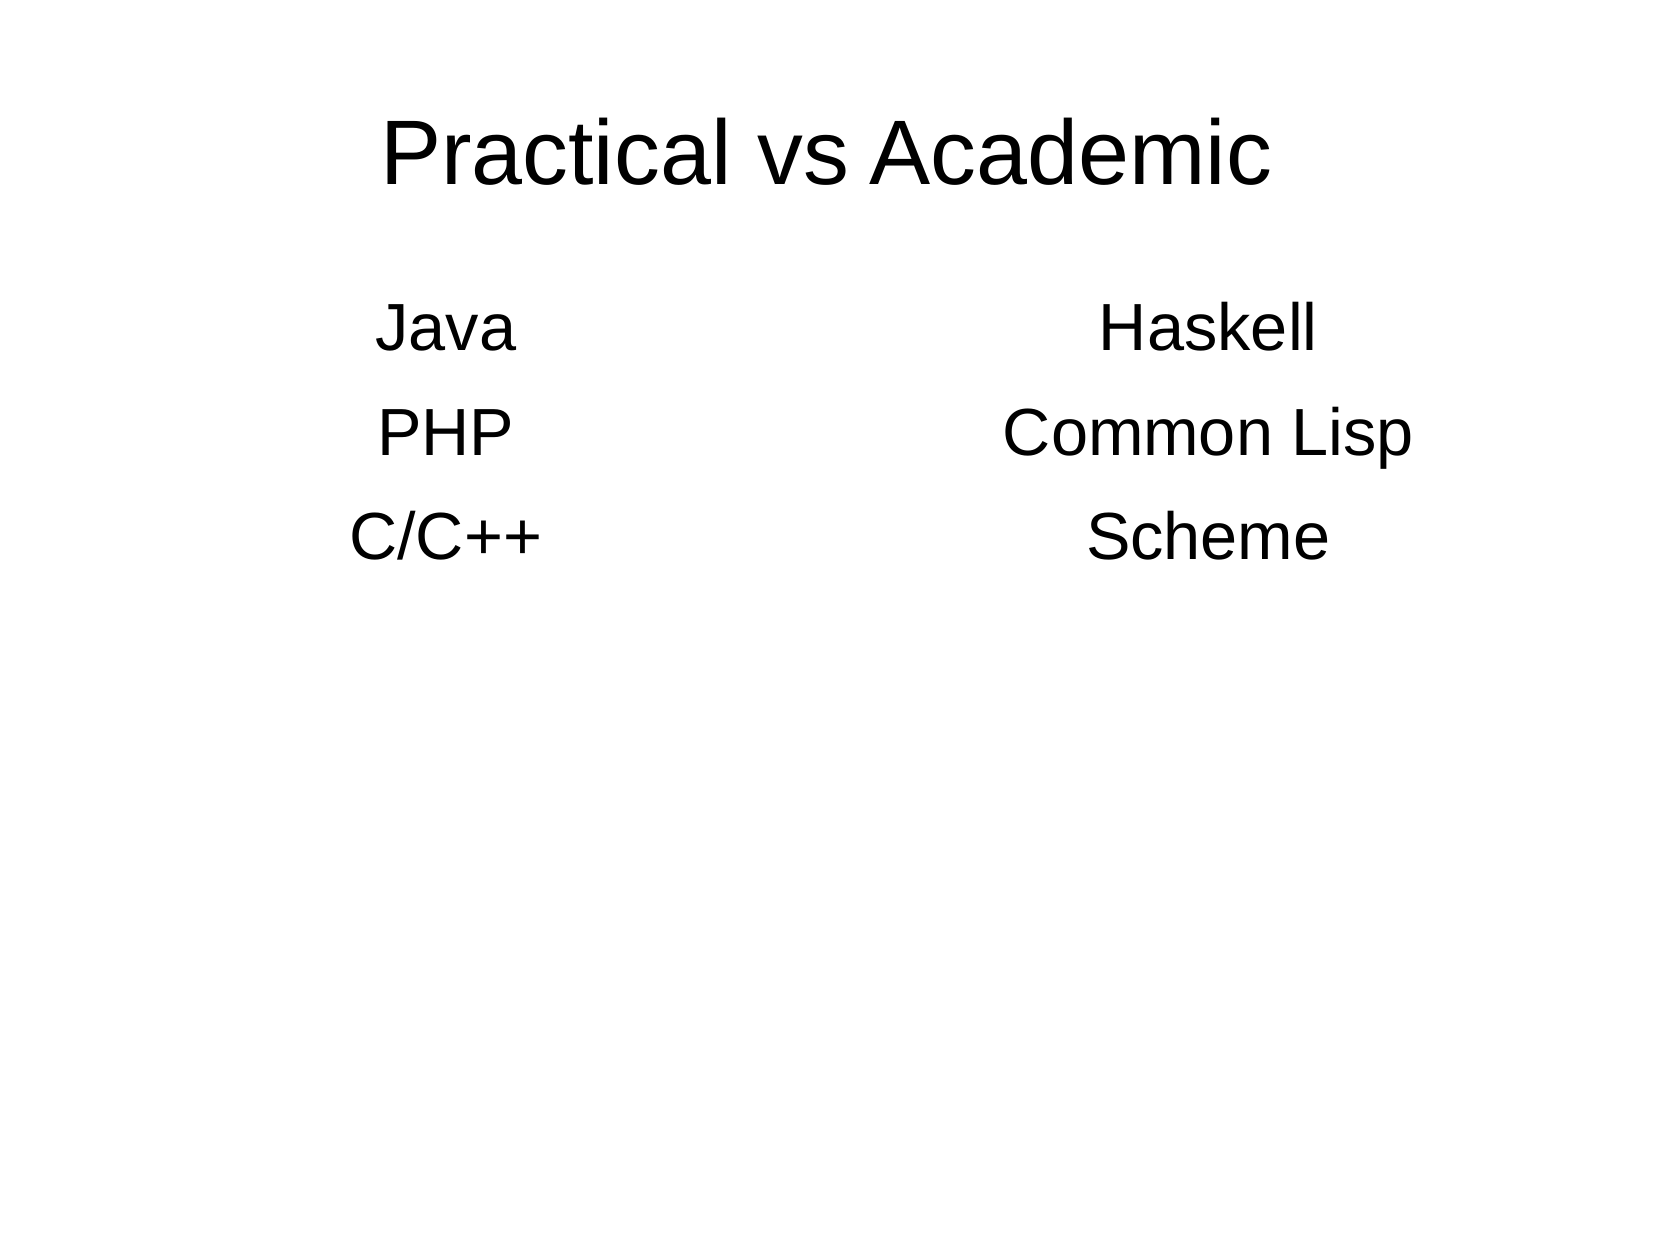

# Practical vs Academic
Java
PHP
C/C++
Haskell
Common Lisp
Scheme